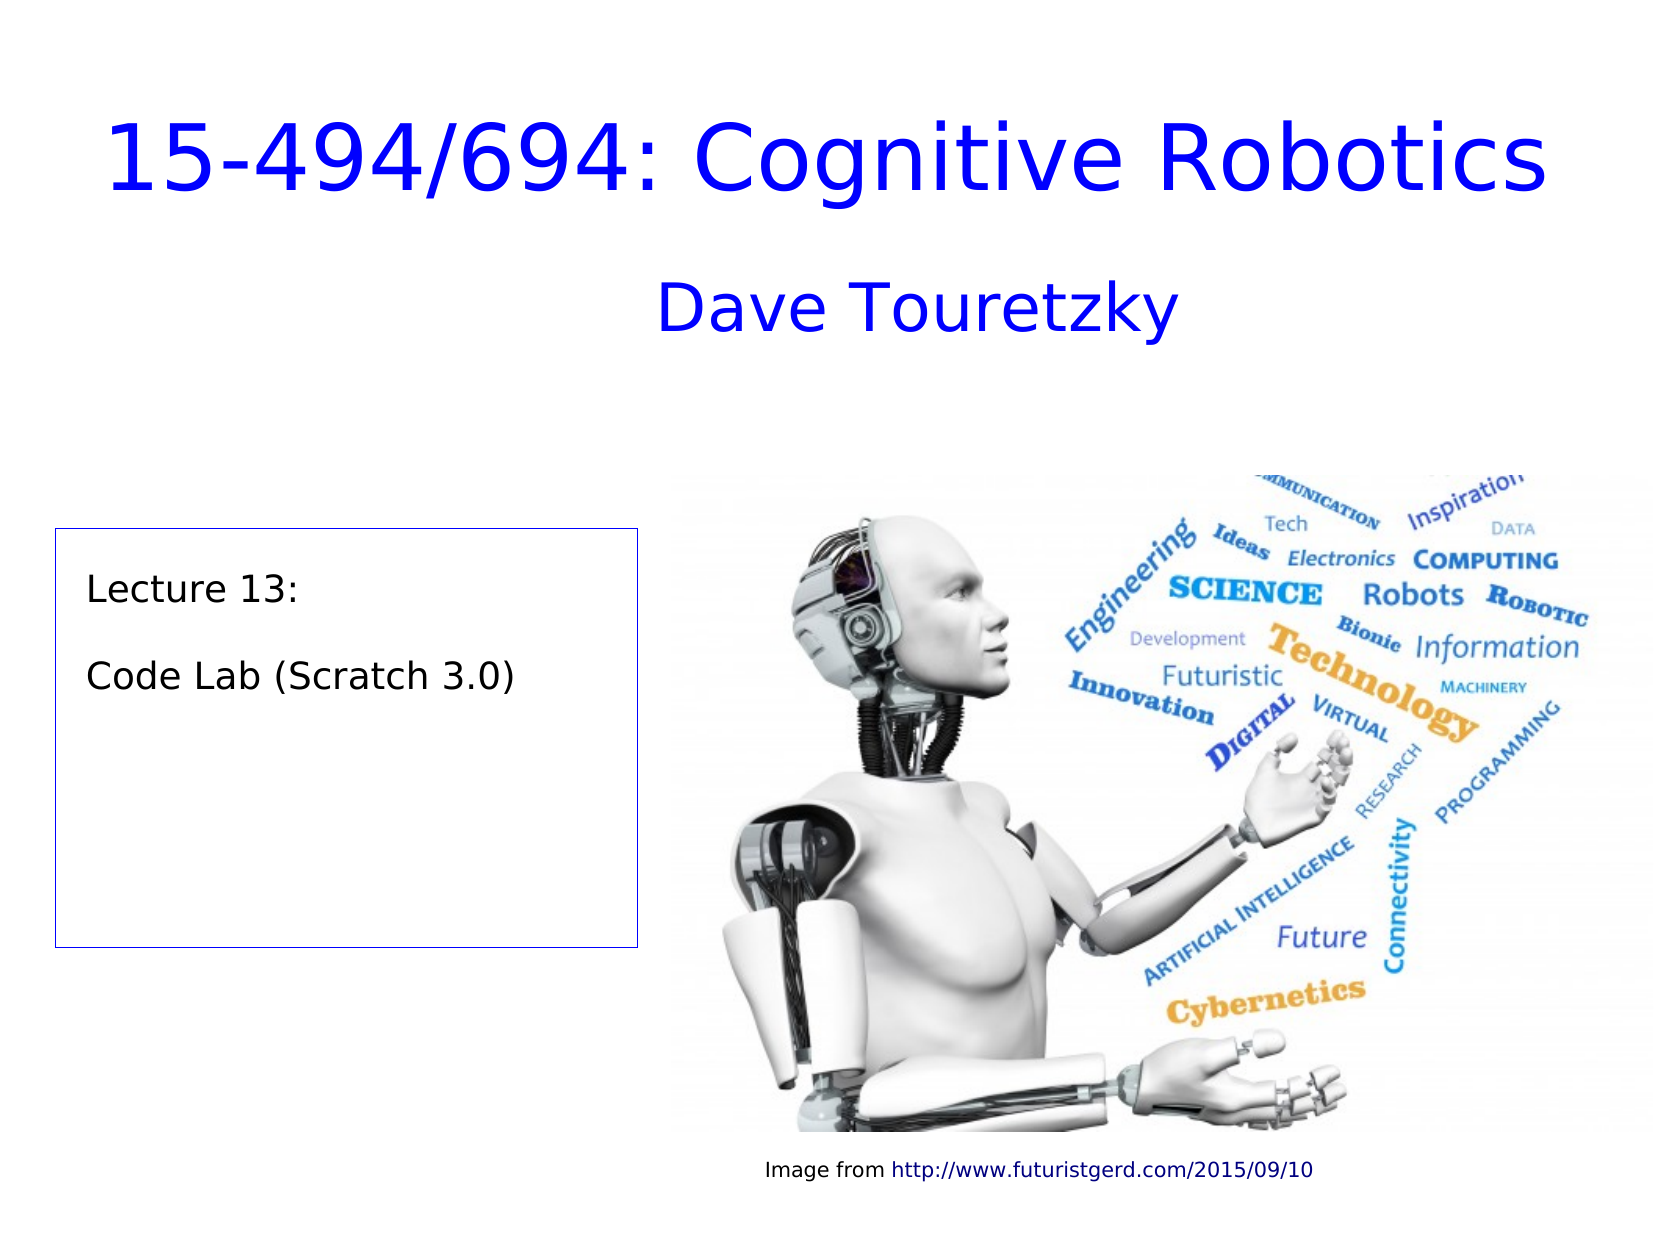

# 15-494/694: Cognitive Robotics
Dave Touretzky
Lecture 13:
Code Lab (Scratch 3.0)
Image from http://www.futuristgerd.com/2015/09/10